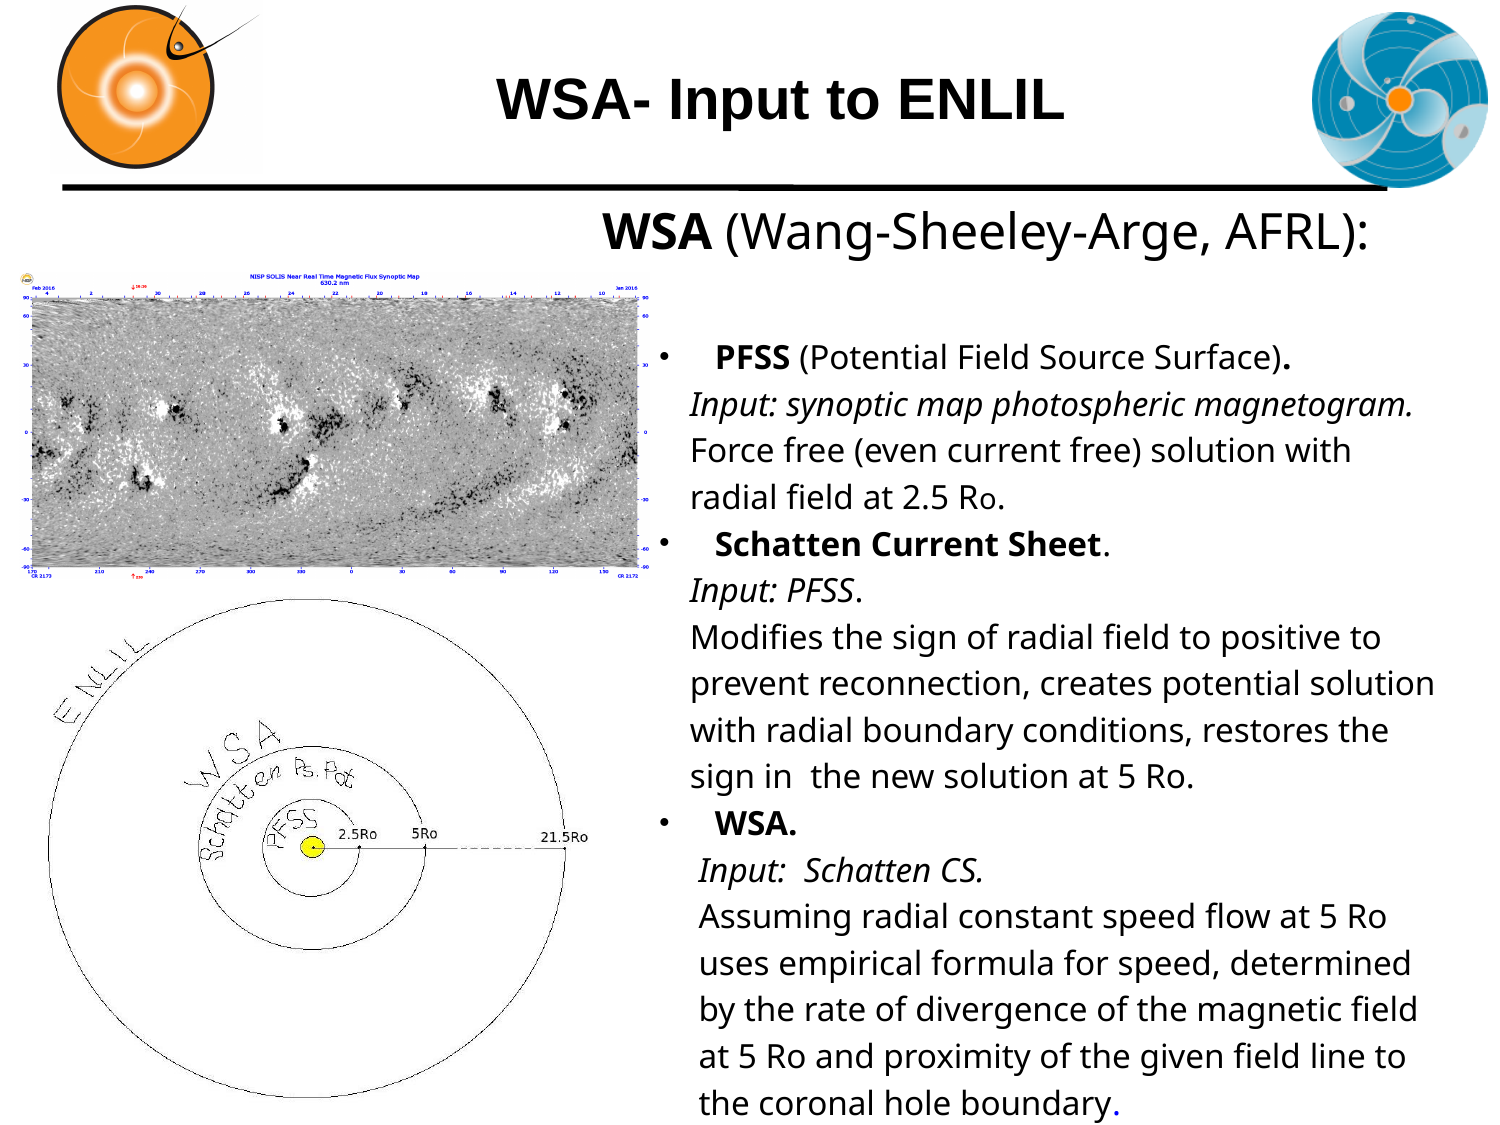

# WSA- Input to ENLIL
WSA (Wang-Sheeley-Arge, AFRL):
PFSS (Potential Field Source Surface).
 Input: synoptic map photospheric magnetogram.
 Force free (even current free) solution with
 radial field at 2.5 Ro.
Schatten Current Sheet.
 Input: PFSS.
 Modifies the sign of radial field to positive to
 prevent reconnection, creates potential solution
 with radial boundary conditions, restores the
 sign in the new solution at 5 Ro.
WSA.
 Input: Schatten CS.
 Assuming radial constant speed flow at 5 Ro
 uses empirical formula for speed, determined
 by the rate of divergence of the magnetic field
 at 5 Ro and proximity of the given field line to
 the coronal hole boundary.